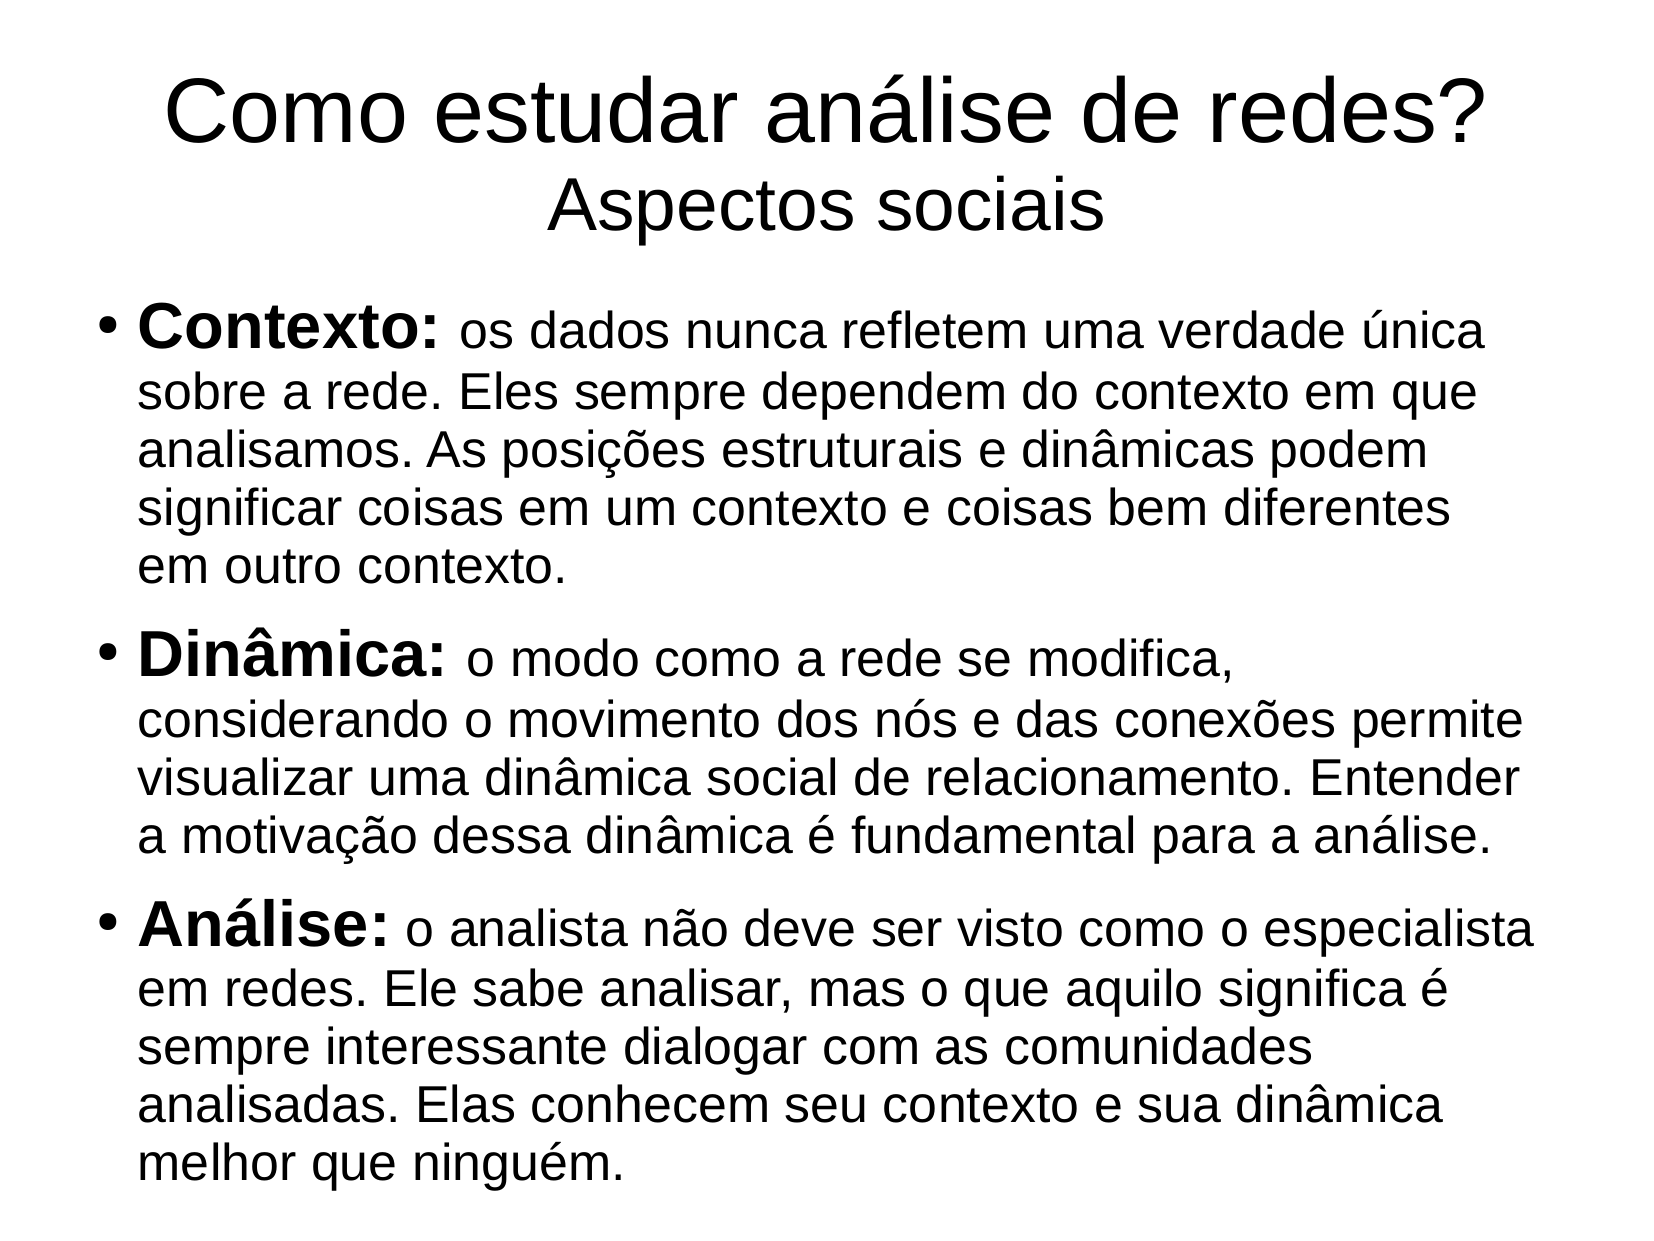

# Como estudar análise de redes? Aspectos sociais
Contexto: os dados nunca refletem uma verdade única sobre a rede. Eles sempre dependem do contexto em que analisamos. As posições estruturais e dinâmicas podem significar coisas em um contexto e coisas bem diferentes em outro contexto.
Dinâmica: o modo como a rede se modifica, considerando o movimento dos nós e das conexões permite visualizar uma dinâmica social de relacionamento. Entender a motivação dessa dinâmica é fundamental para a análise.
Análise: o analista não deve ser visto como o especialista em redes. Ele sabe analisar, mas o que aquilo significa é sempre interessante dialogar com as comunidades analisadas. Elas conhecem seu contexto e sua dinâmica melhor que ninguém.